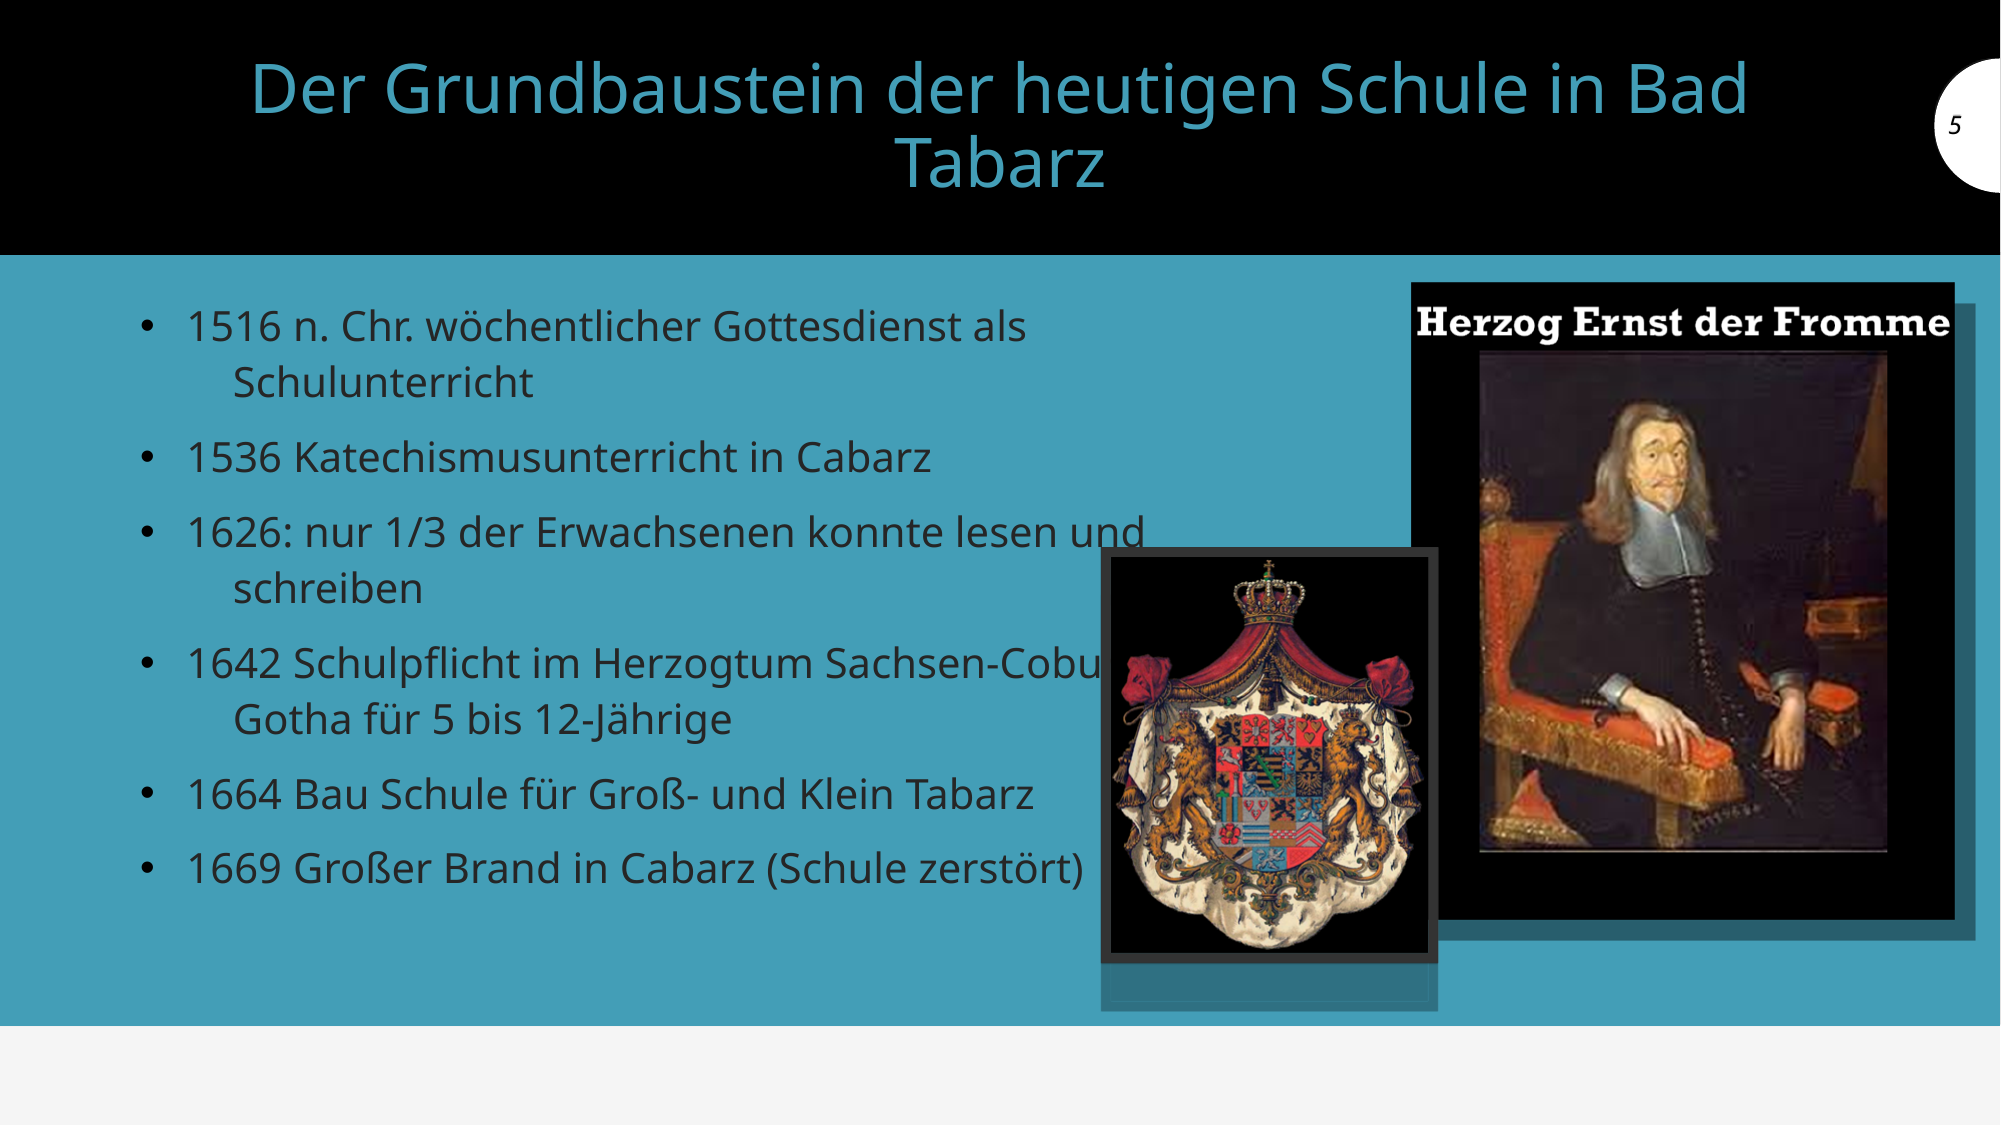

Der Grundbaustein der heutigen Schule in Bad Tabarz
# 1516 n. Chr. wöchentlicher Gottesdienst als Schulunterricht
1536 Katechismusunterricht in Cabarz
1626: nur 1/3 der Erwachsenen konnte lesen und schreiben
1642 Schulpflicht im Herzogtum Sachsen-Coburg-Gotha für 5 bis 12-Jährige
1664 Bau Schule für Groß- und Klein Tabarz
1669 Großer Brand in Cabarz (Schule zerstört)